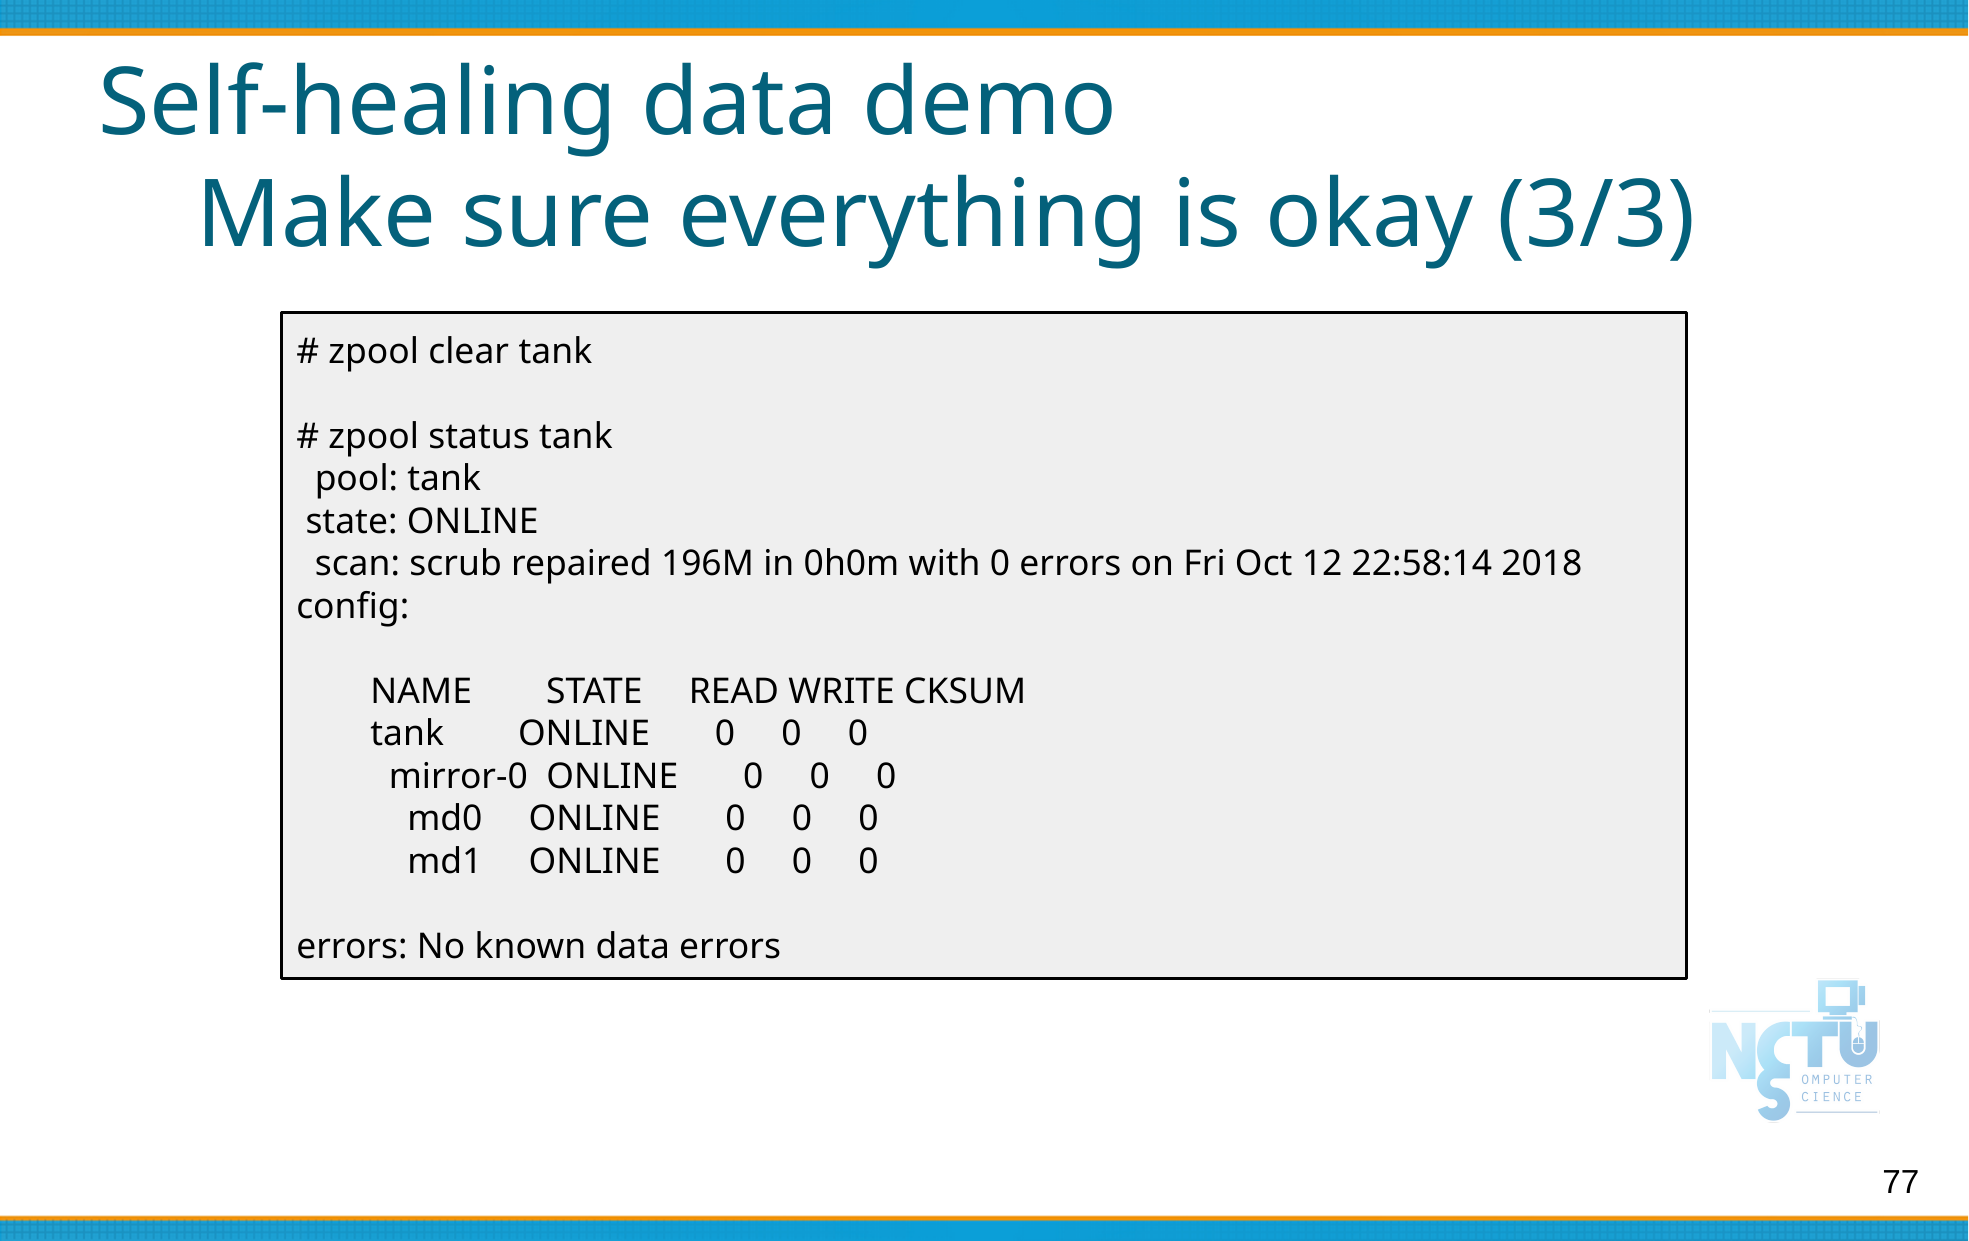

# Self-healing data demo Make sure everything is okay (3/3)
# zpool clear tank
# zpool status tank
 pool: tank
 state: ONLINE
 scan: scrub repaired 196M in 0h0m with 0 errors on Fri Oct 12 22:58:14 2018
config:
 NAME STATE READ WRITE CKSUM
 tank ONLINE 0 0 0
 mirror-0 ONLINE 0 0 0
 md0 ONLINE 0 0 0
 md1 ONLINE 0 0 0
errors: No known data errors